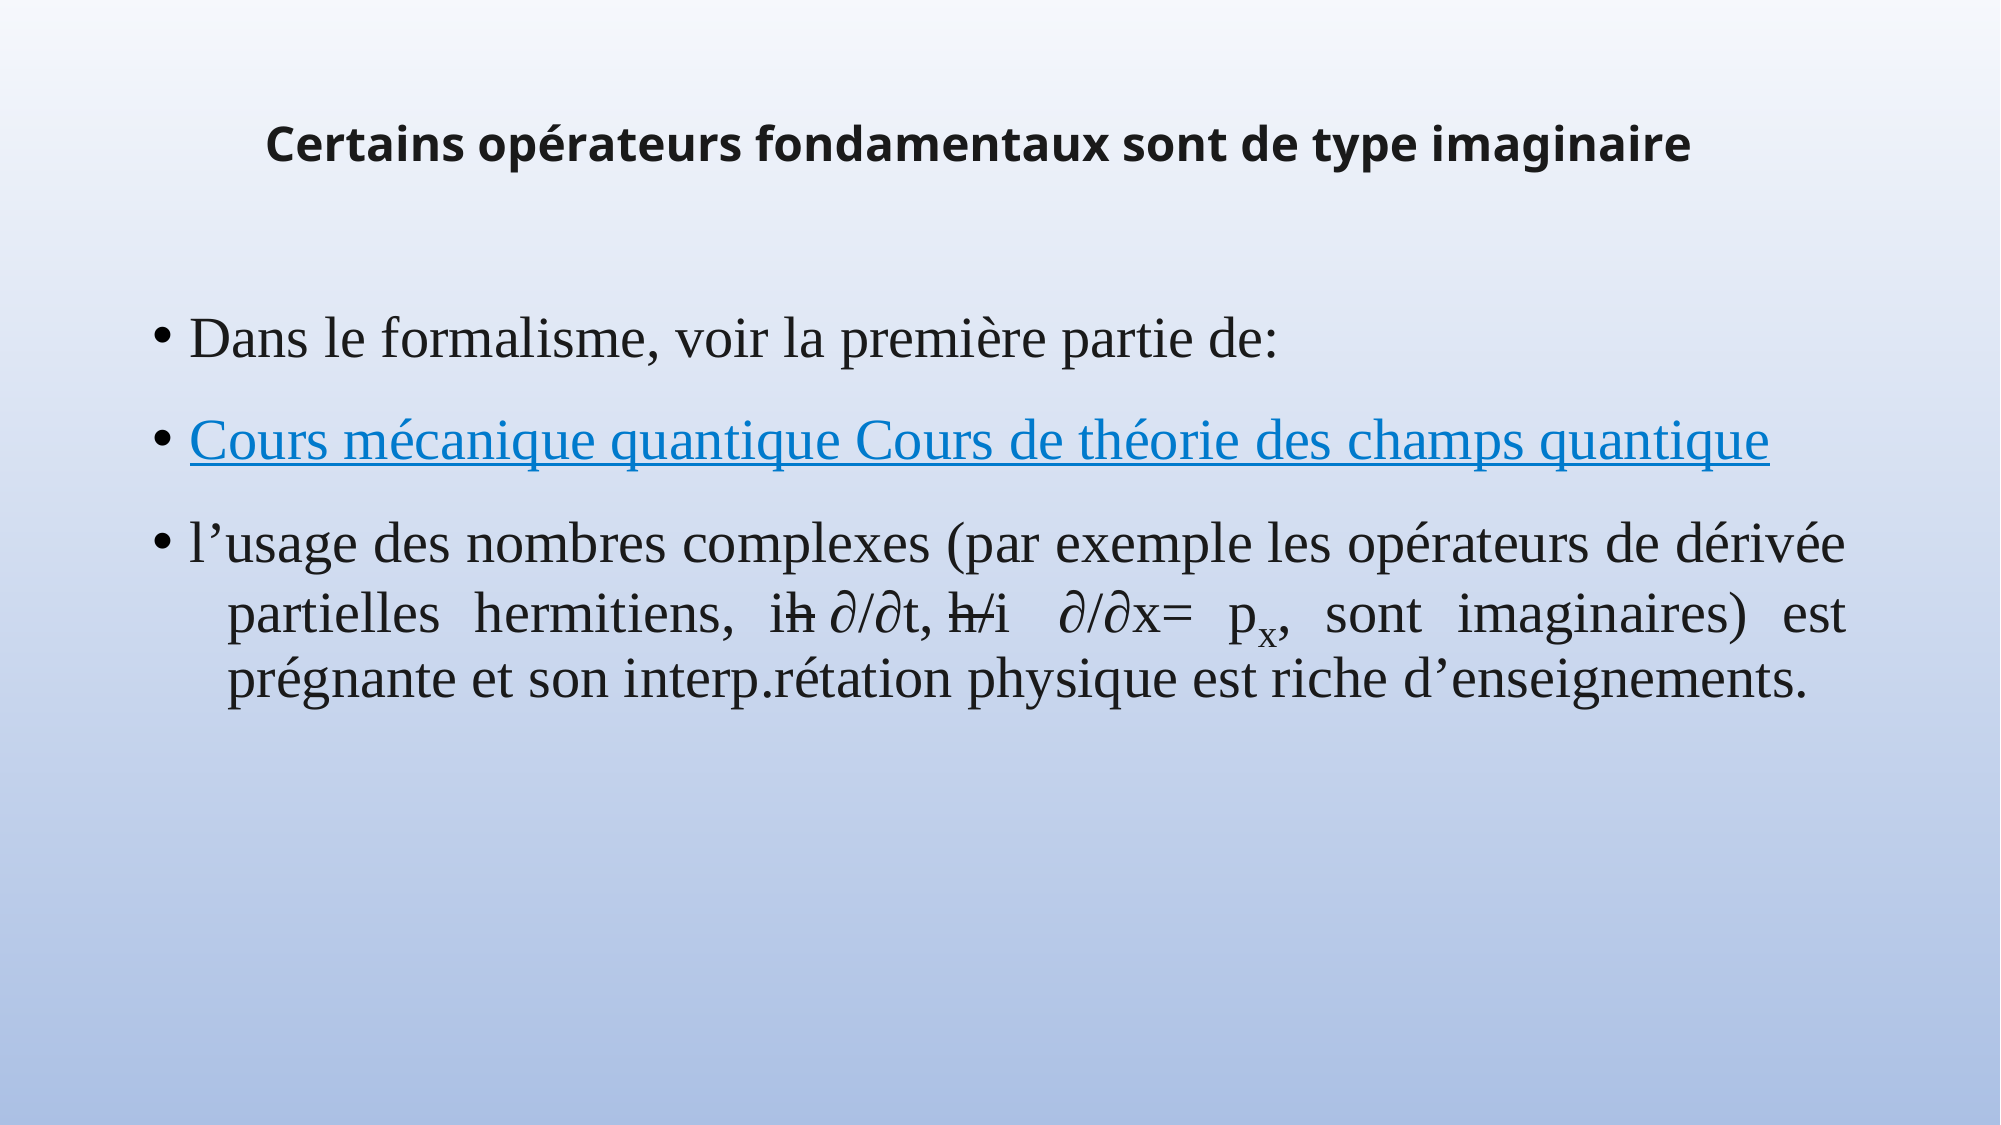

# Certains opérateurs fondamentaux sont de type imaginaire
Dans le formalisme, voir la première partie de:
Cours mécanique quantique Cours de théorie des champs quantique
l’usage des nombres complexes (par exemple les opérateurs de dérivée partielles hermitiens, ih ∂/∂t, h/i  ∂/∂x= px, sont imaginaires) est prégnante et son interp.rétation physique est riche d’enseignements.